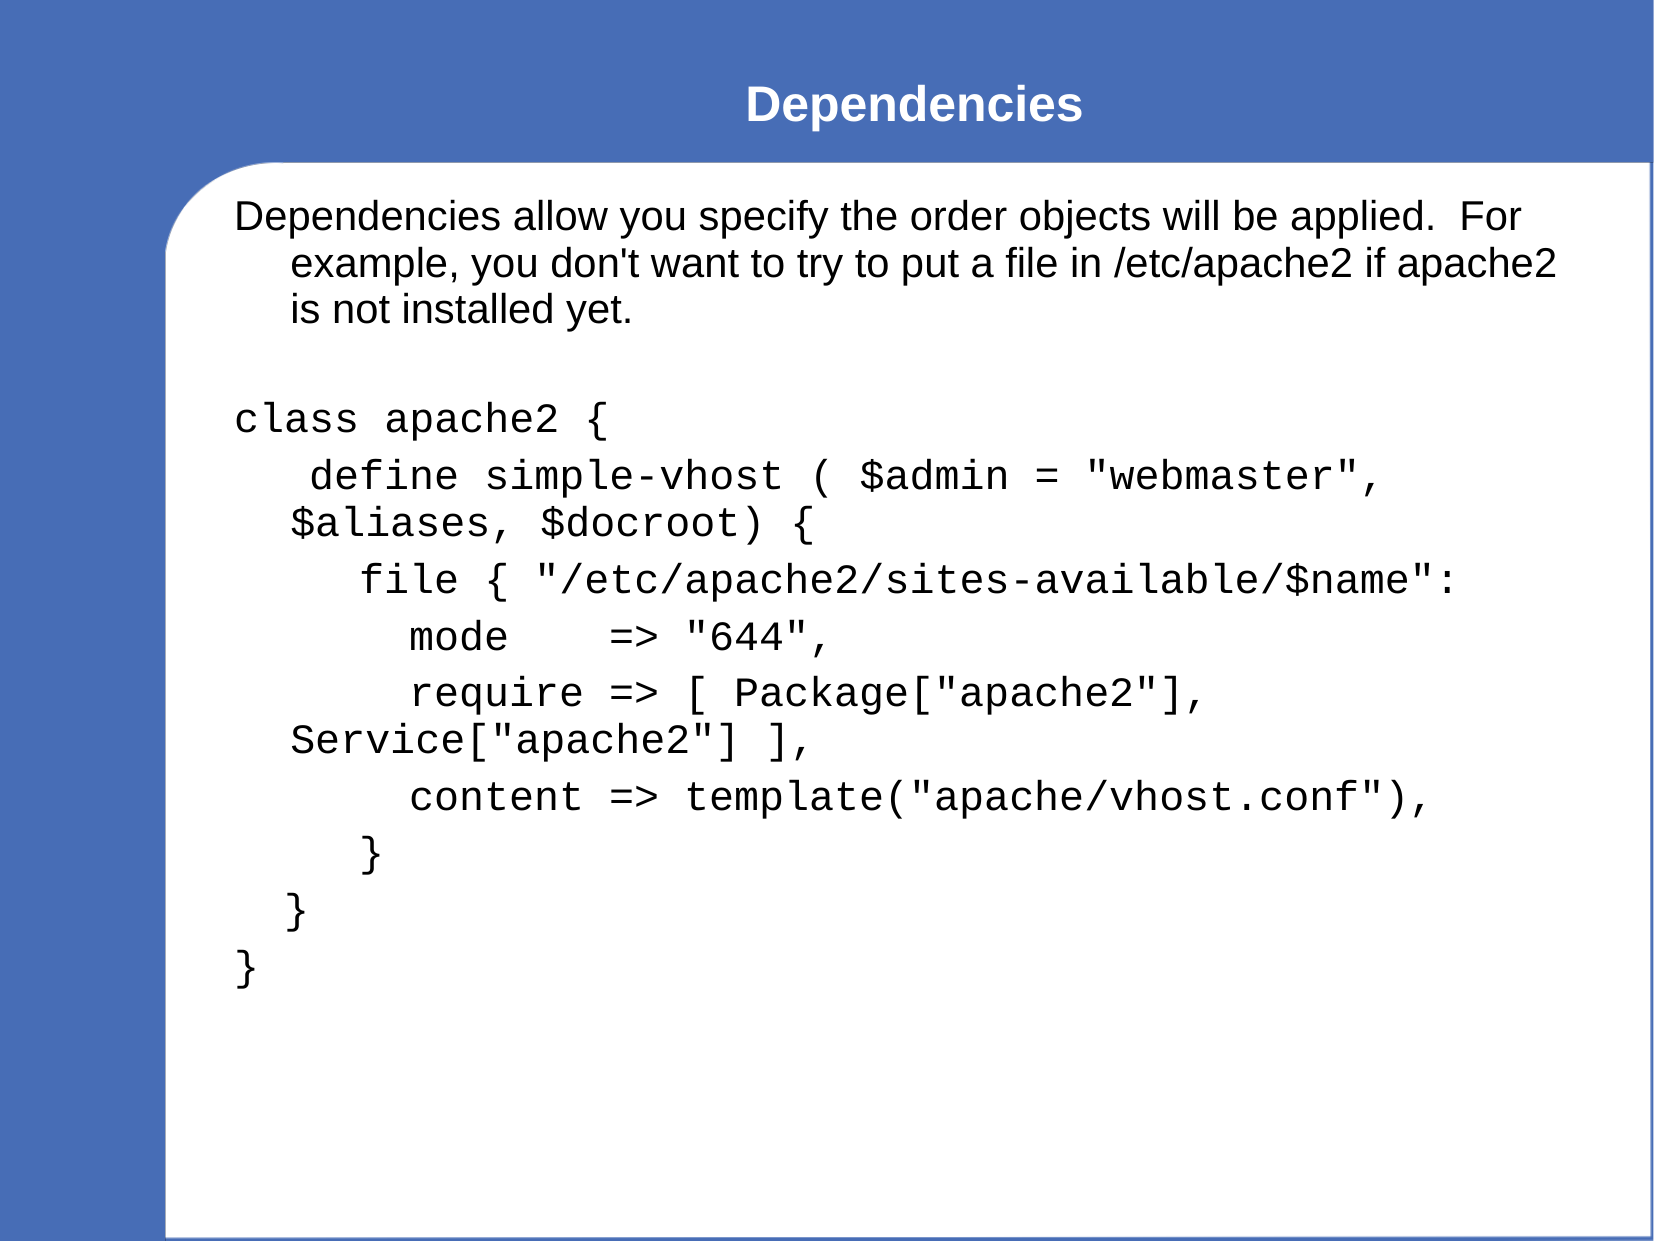

# Dependencies
Dependencies allow you specify the order objects will be applied. For example, you don't want to try to put a file in /etc/apache2 if apache2 is not installed yet.
class apache2 {
 define simple-vhost ( $admin = "webmaster", $aliases, $docroot) {
 file { "/etc/apache2/sites-available/$name":
 mode => "644",
 require => [ Package["apache2"], Service["apache2"] ],
 content => template("apache/vhost.conf"),
 }
 }
}